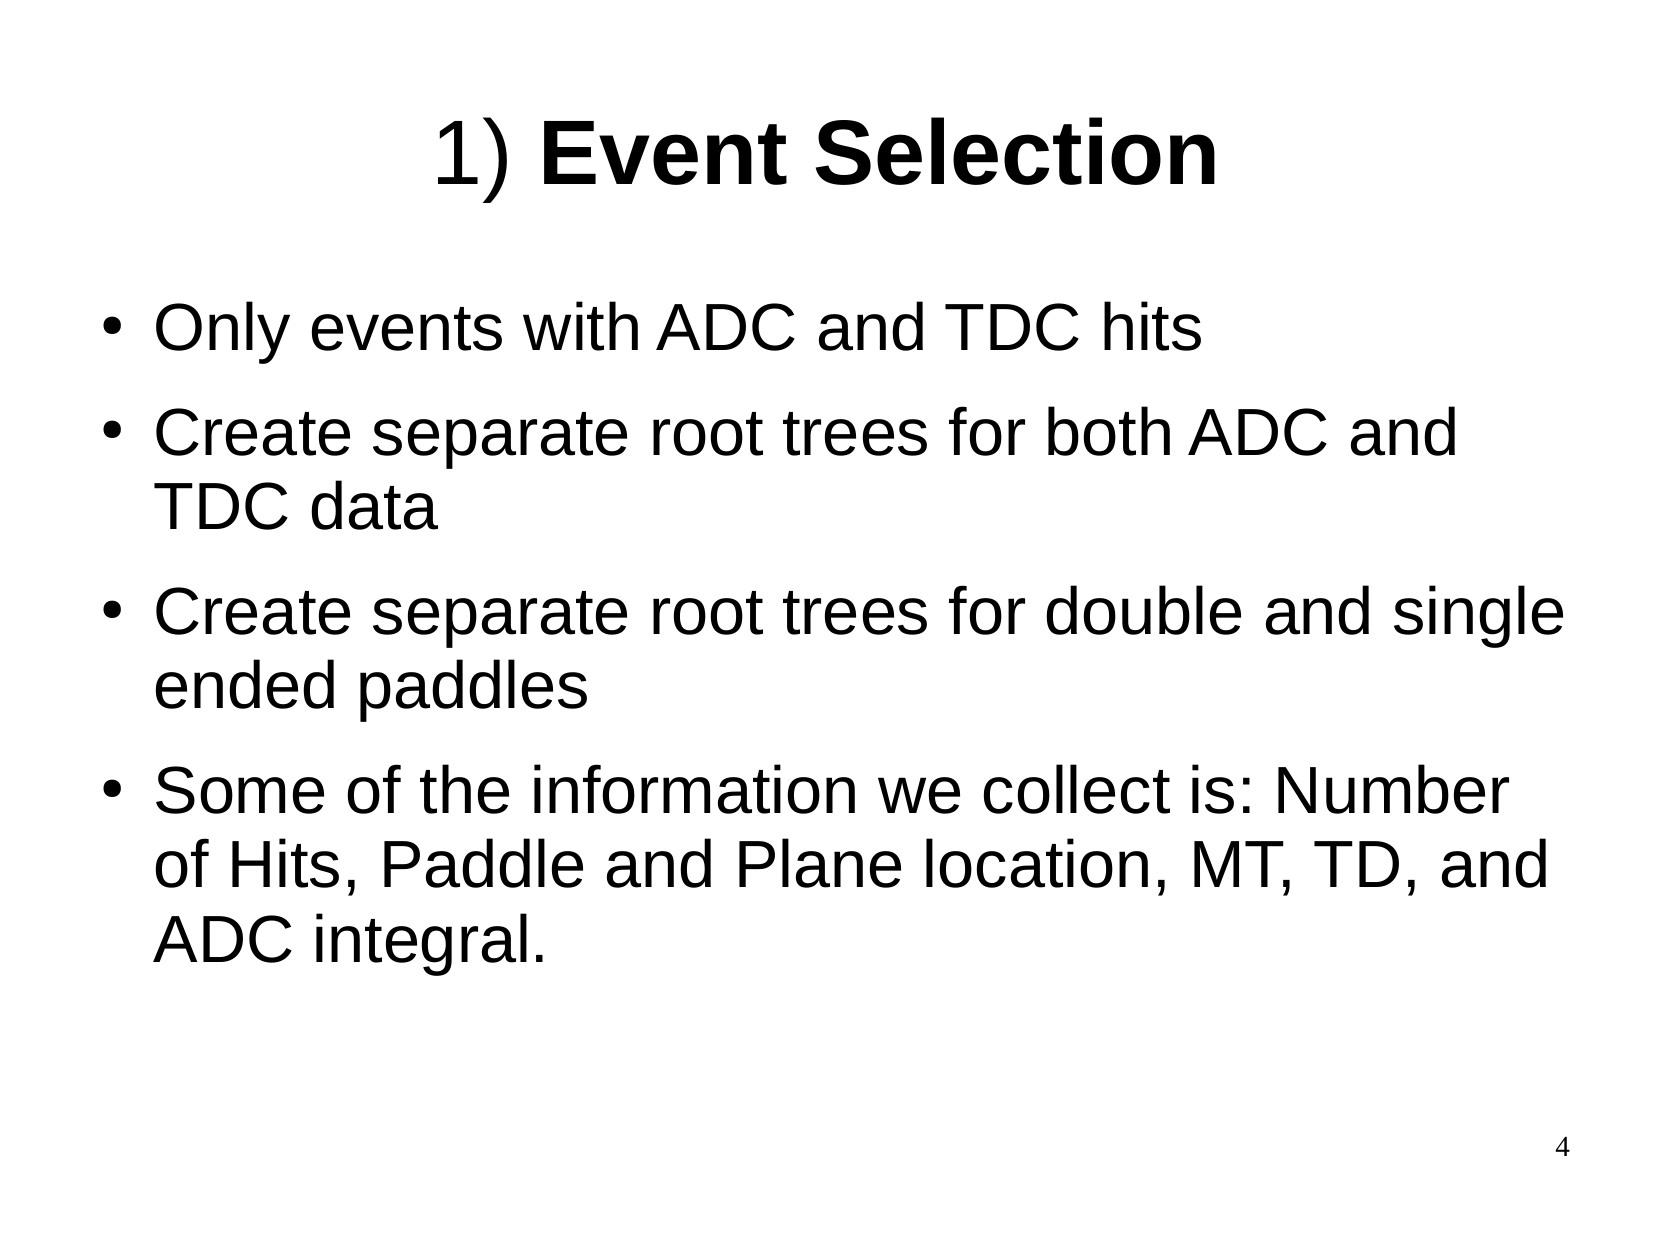

# 1) Event Selection
Only events with ADC and TDC hits
Create separate root trees for both ADC and TDC data
Create separate root trees for double and single ended paddles
Some of the information we collect is: Number of Hits, Paddle and Plane location, MT, TD, and ADC integral.
4